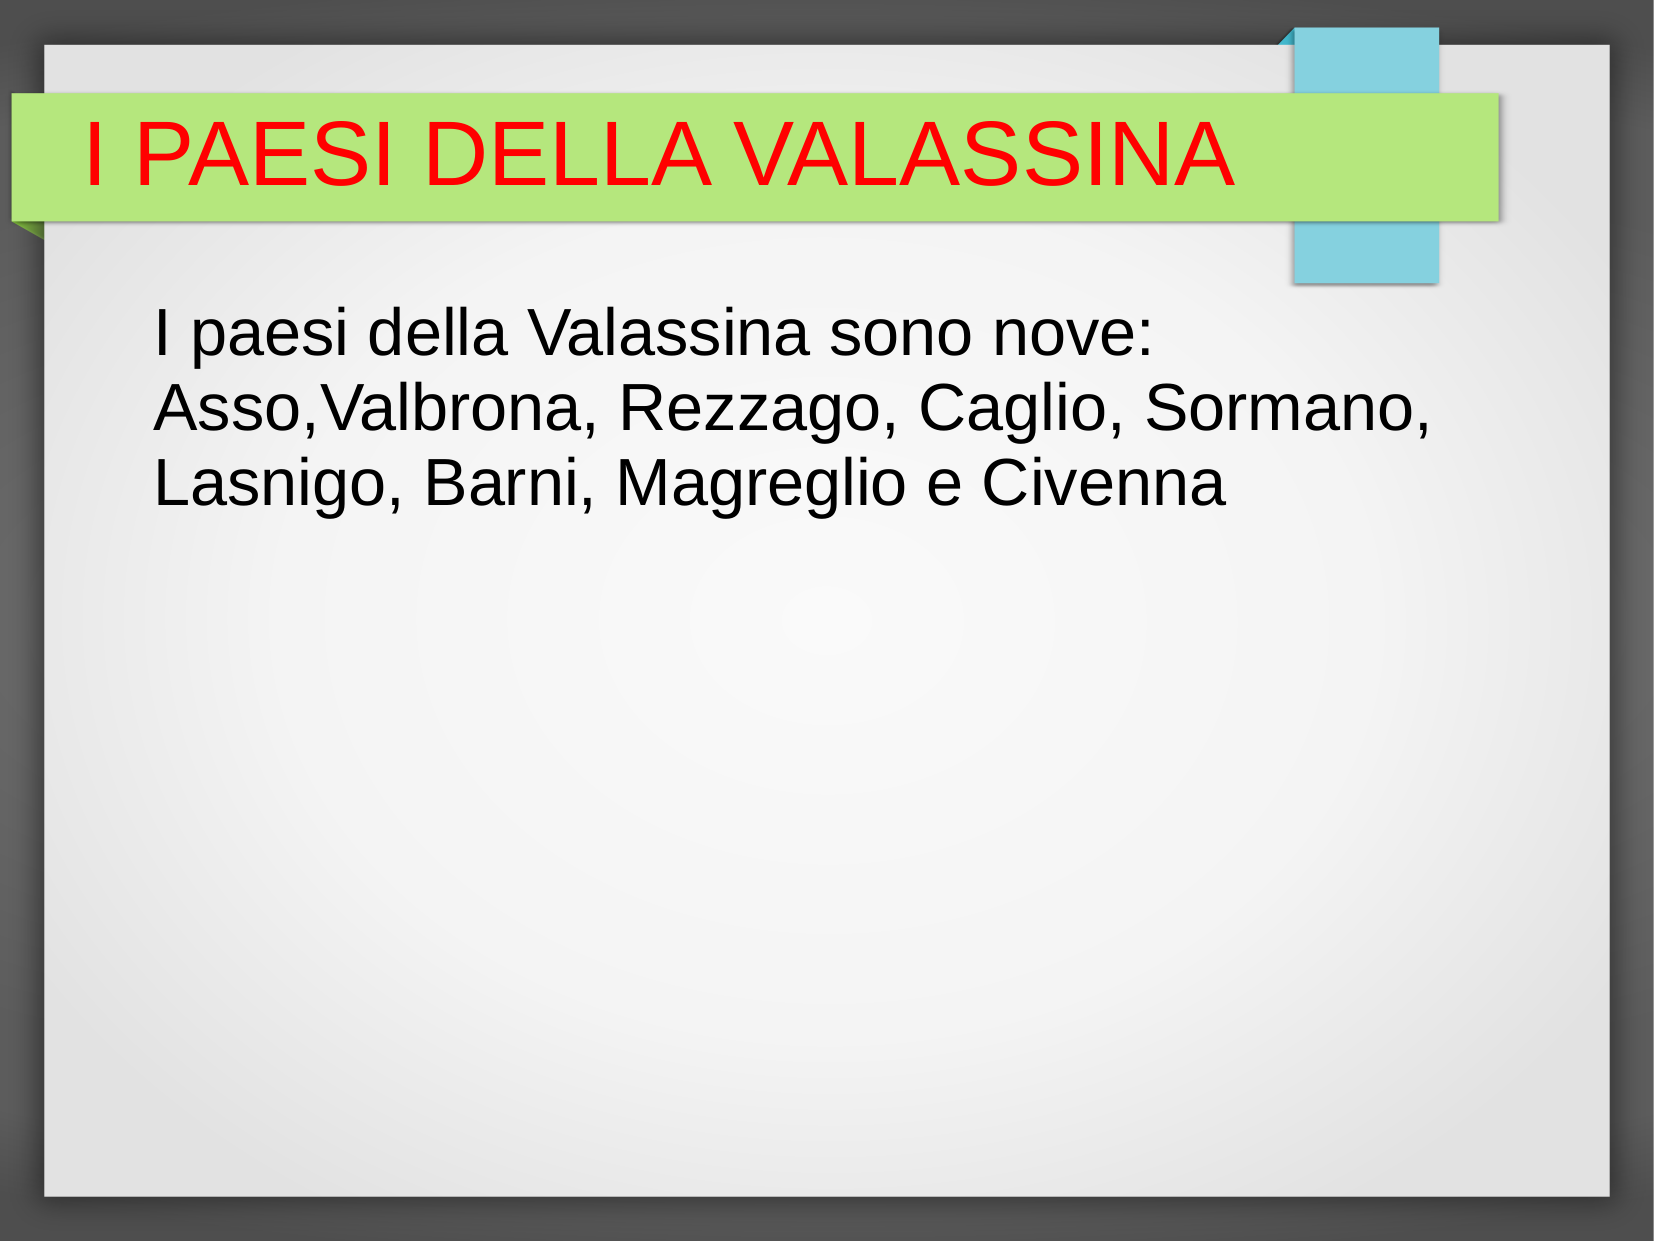

# I PAESI DELLA VALASSINA
I paesi della Valassina sono nove: Asso,Valbrona, Rezzago, Caglio, Sormano, Lasnigo, Barni, Magreglio e Civenna